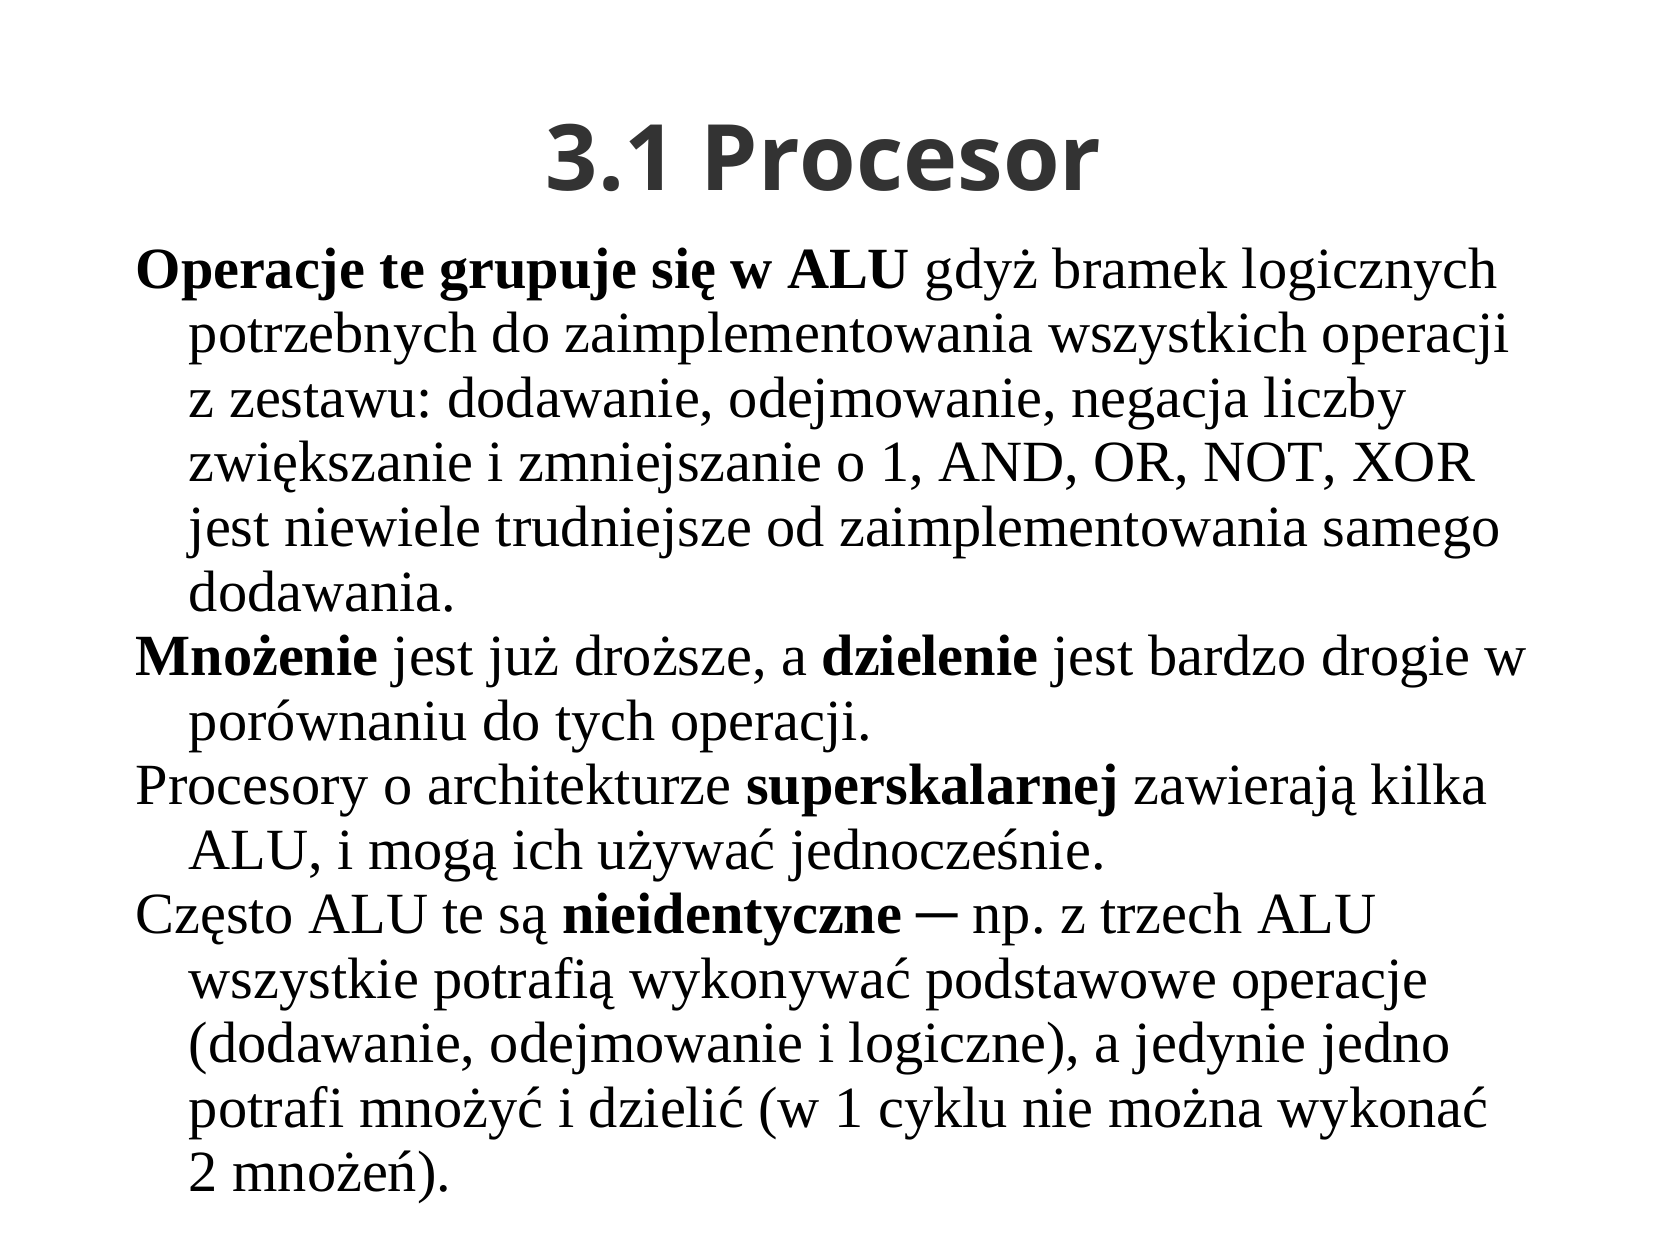

# 3.1 Procesor
Operacje te grupuje się w ALU gdyż bramek logicznych potrzebnych do zaimplementowania wszystkich operacji z zestawu: dodawanie, odejmowanie, negacja liczby zwiększanie i zmniejszanie o 1, AND, OR, NOT, XOR jest niewiele trudniejsze od zaimplementowania samego dodawania.
Mnożenie jest już droższe, a dzielenie jest bardzo drogie w porównaniu do tych operacji.
Procesory o architekturze superskalarnej zawierają kilka ALU, i mogą ich używać jednocześnie.
Często ALU te są nieidentyczne ─ np. z trzech ALU wszystkie potrafią wykonywać podstawowe operacje (dodawanie, odejmowanie i logiczne), a jedynie jedno potrafi mnożyć i dzielić (w 1 cyklu nie można wykonać 2 mnożeń).